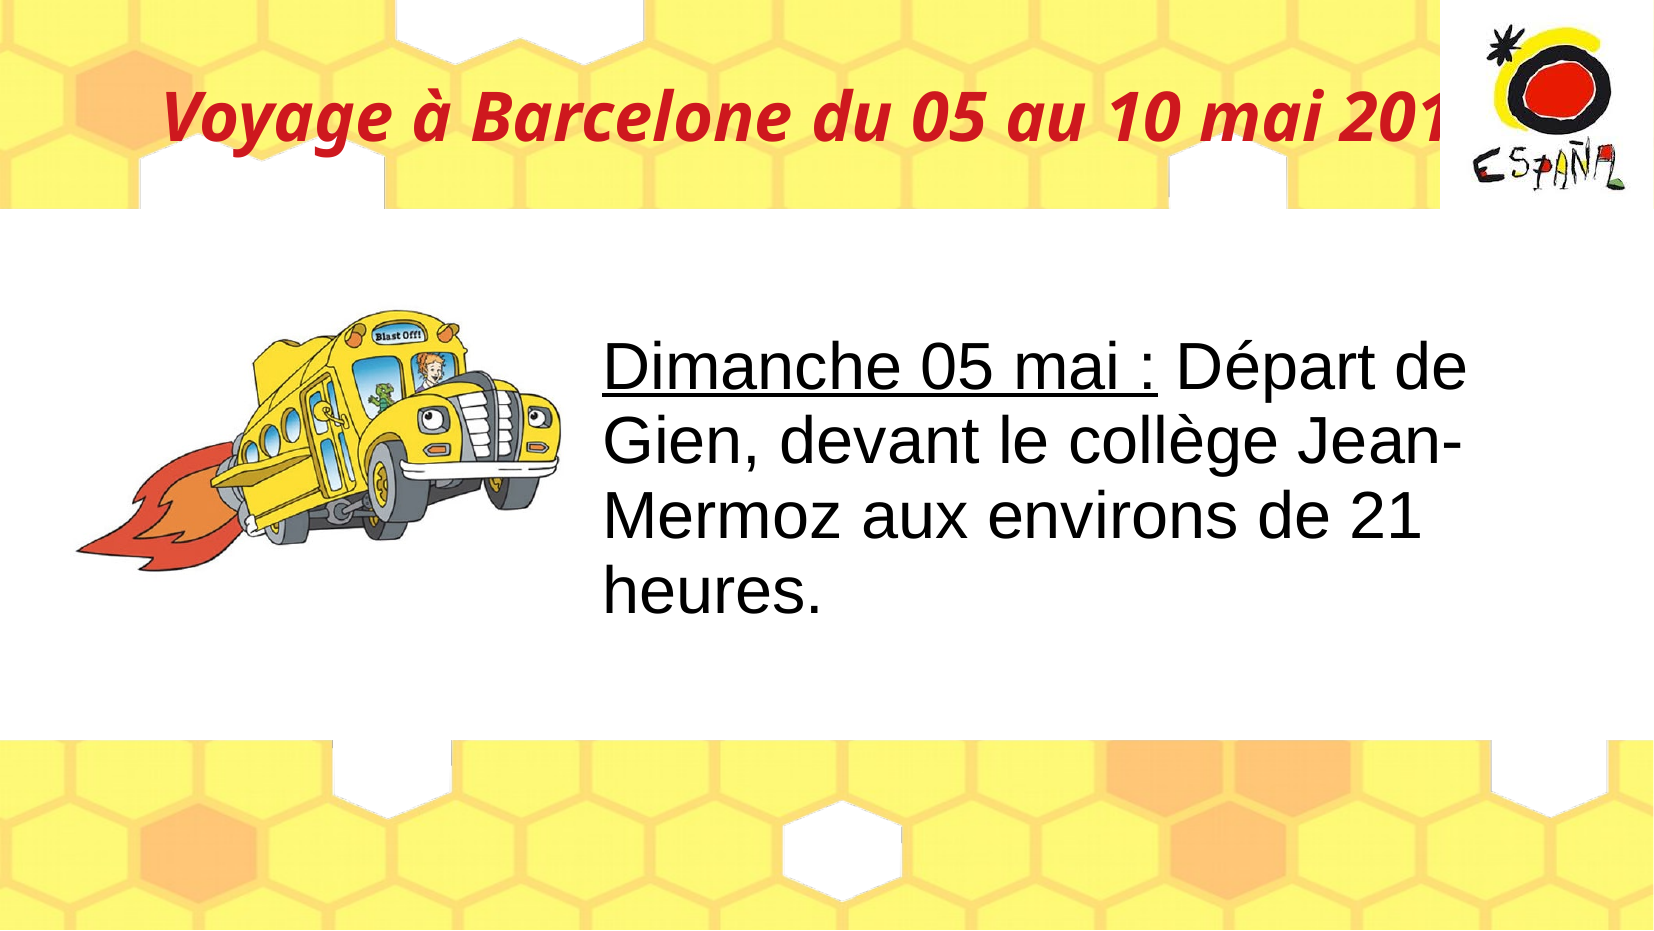

# Voyage à Barcelone du 05 au 10 mai 2019
Dimanche 05 mai : Départ de Gien, devant le collège Jean-Mermoz aux environs de 21 heures.